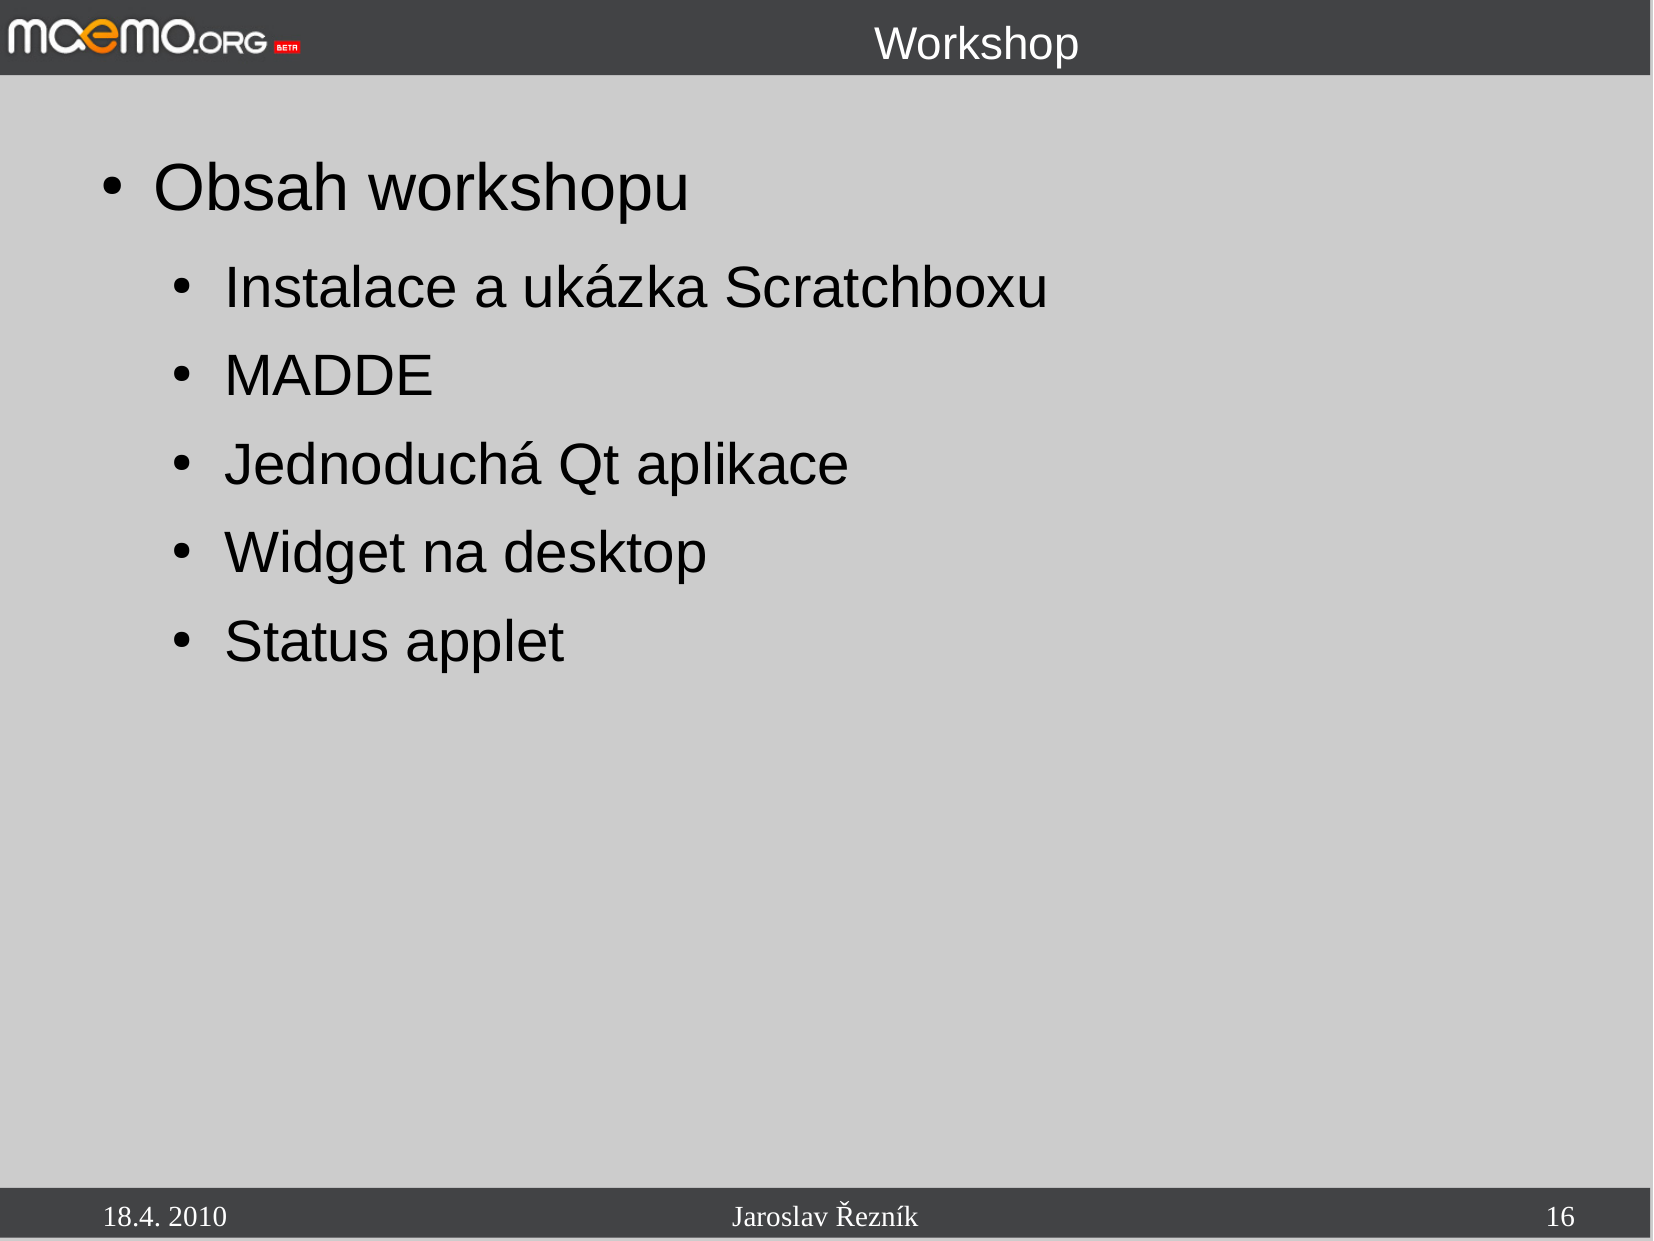

# Workshop
Obsah workshopu
Instalace a ukázka Scratchboxu
MADDE
Jednoduchá Qt aplikace
Widget na desktop
Status applet
18.4. 2010
Jaroslav Řezník
16